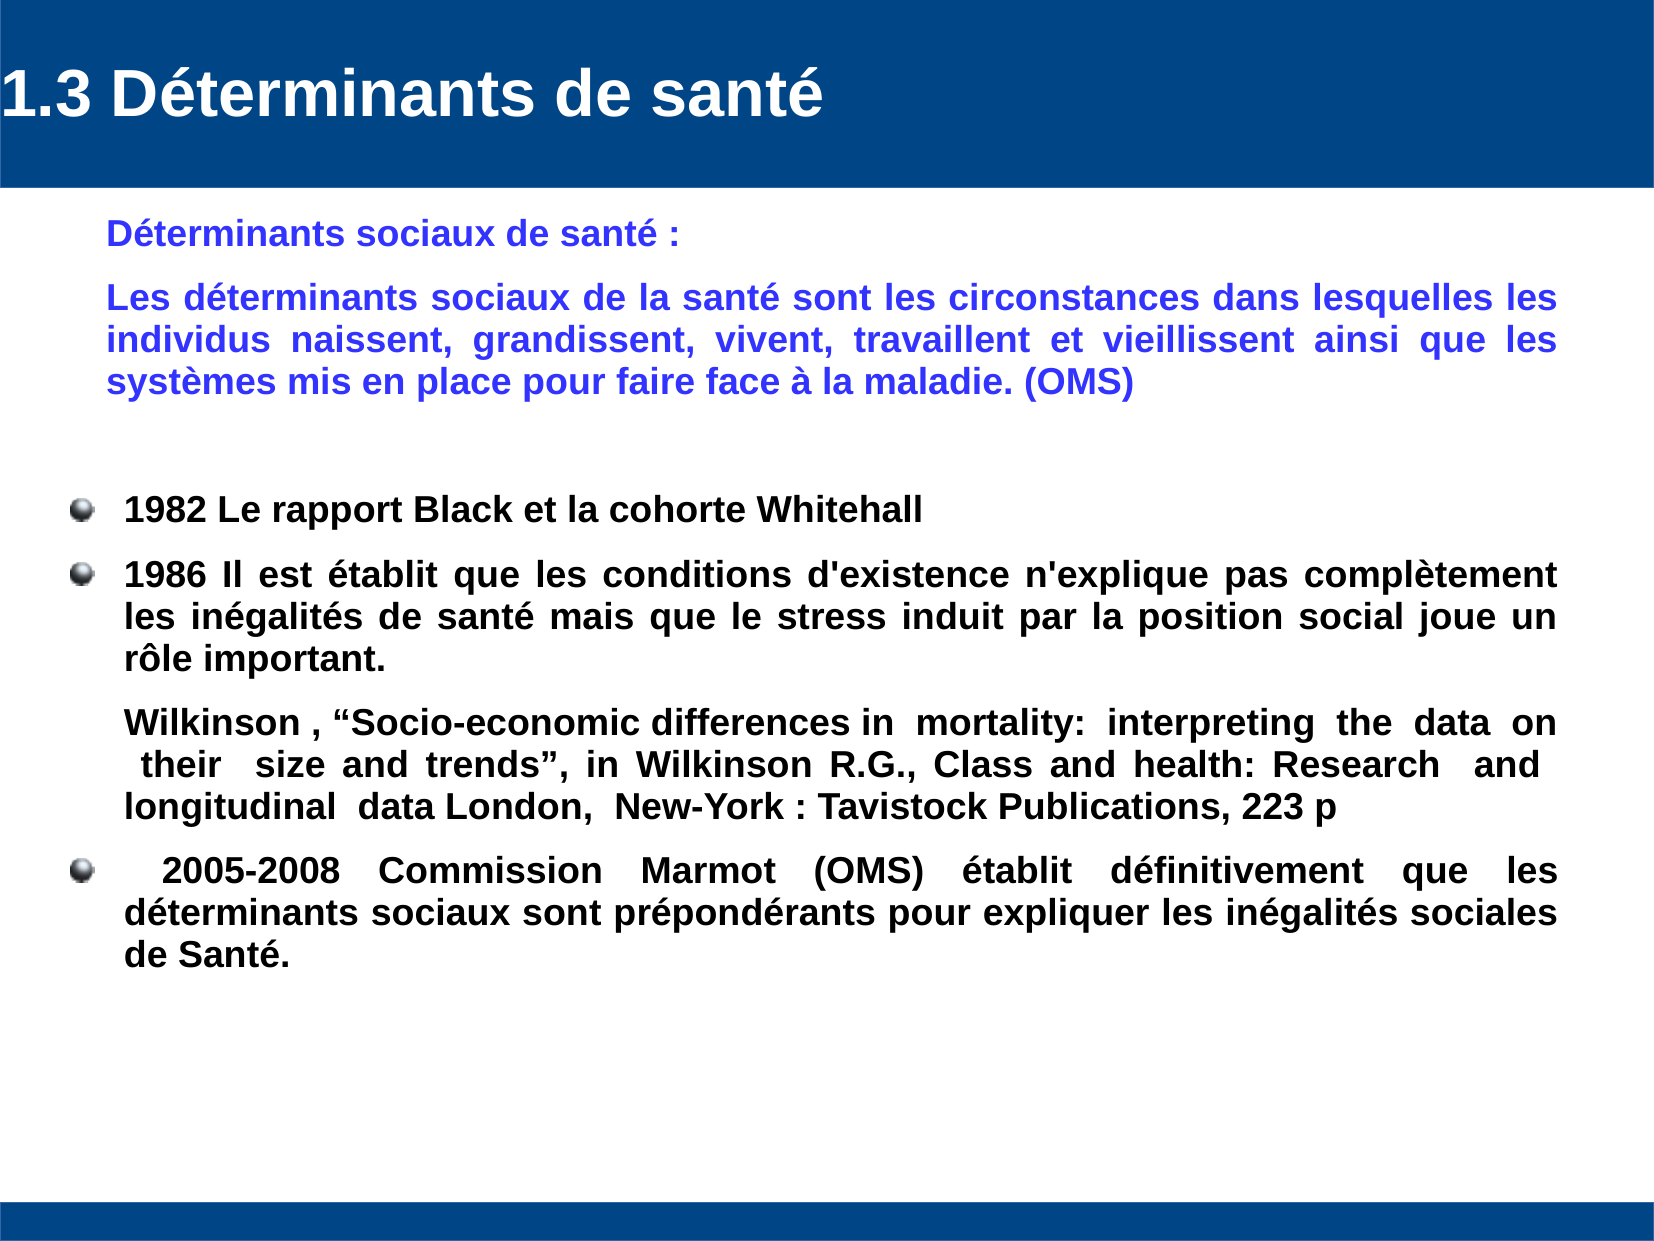

# 1.3 Déterminants de santé
Déterminants sociaux de santé :
Les déterminants sociaux de la santé sont les circonstances dans lesquelles les individus naissent, grandissent, vivent, travaillent et vieillissent ainsi que les systèmes mis en place pour faire face à la maladie. (OMS)
1982 Le rapport Black et la cohorte Whitehall
1986 Il est établit que les conditions d'existence n'explique pas complètement les inégalités de santé mais que le stress induit par la position social joue un rôle important.
Wilkinson , “Socio-economic differences in mortality: interpreting the data on their size and trends”, in Wilkinson R.G., Class and health: Research and longitudinal data London, New-York : Tavistock Publications, 223 p
 2005-2008 Commission Marmot (OMS) établit définitivement que les déterminants sociaux sont prépondérants pour expliquer les inégalités sociales de Santé.